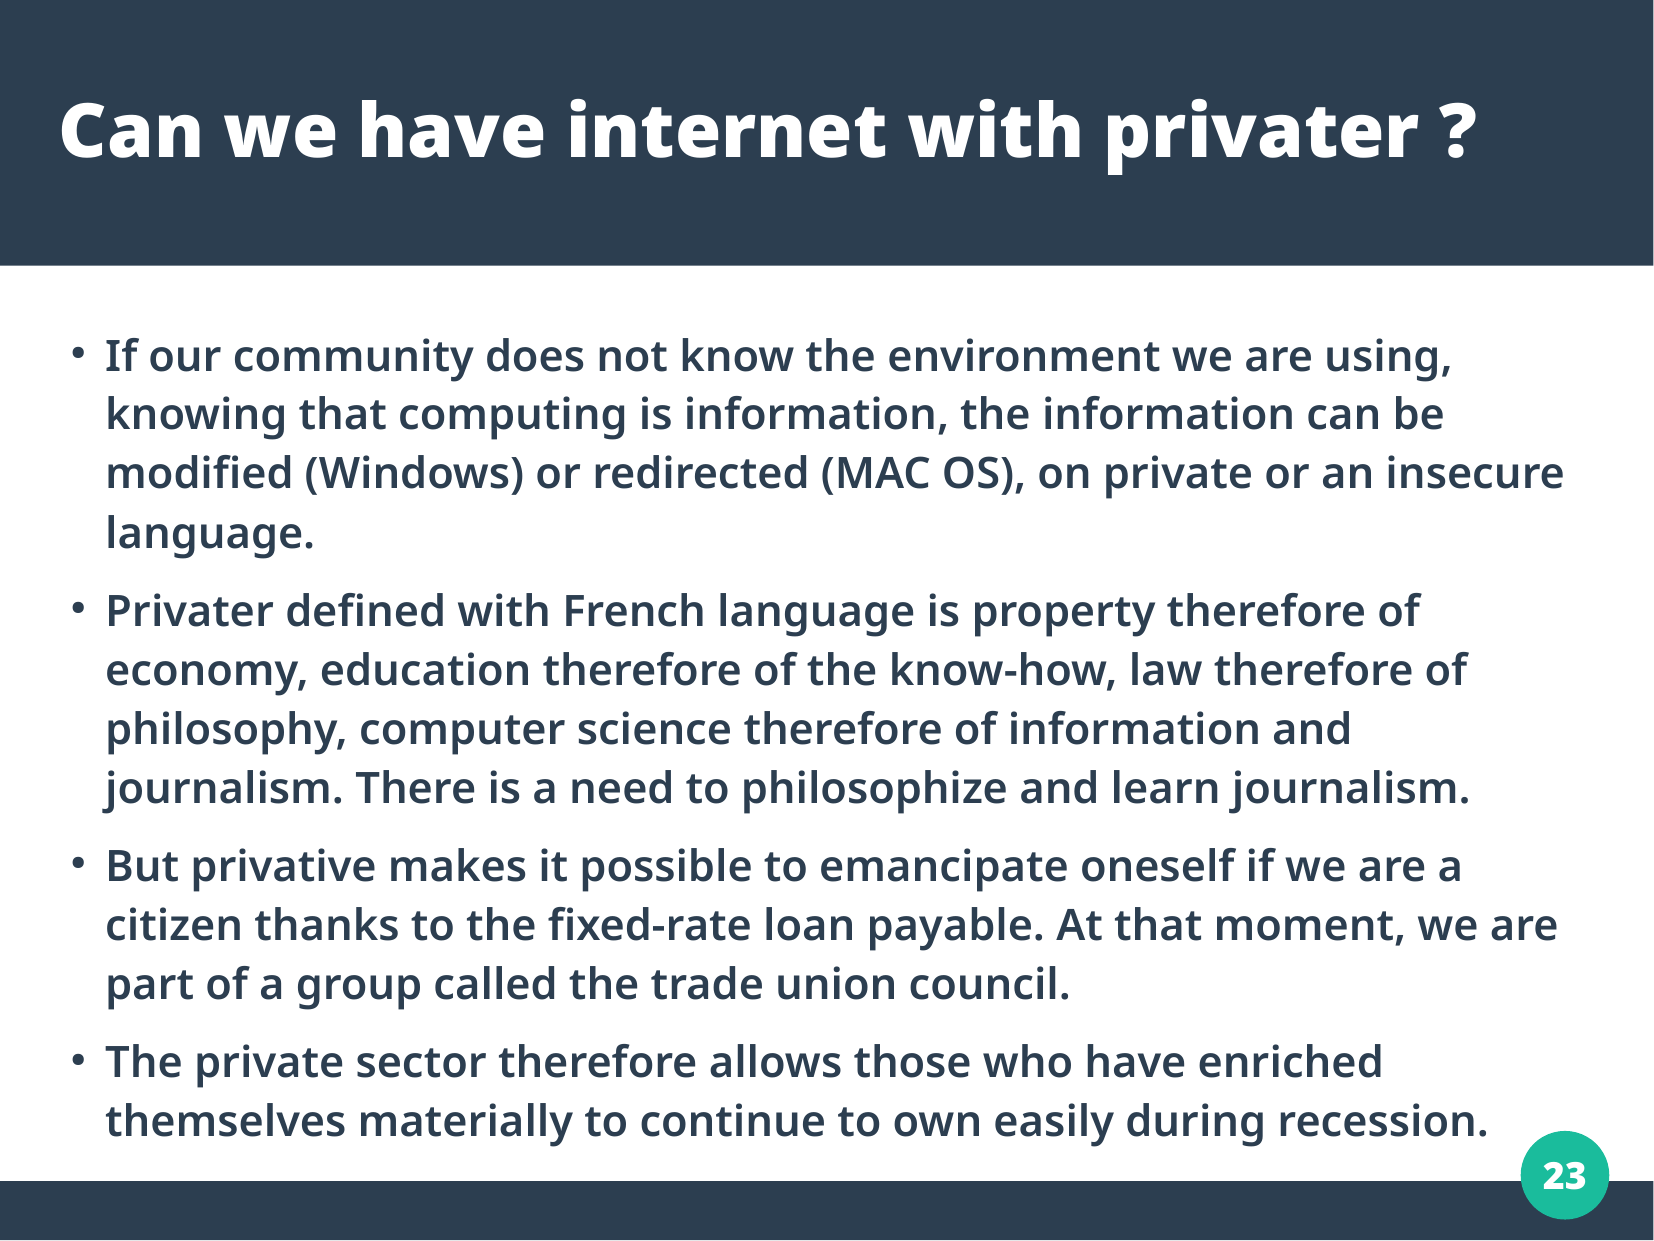

# Can we have internet with privater ?
If our community does not know the environment we are using, knowing that computing is information, the information can be modified (Windows) or redirected (MAC OS), on private or an insecure language.
Privater defined with French language is property therefore of economy, education therefore of the know-how, law therefore of philosophy, computer science therefore of information and journalism. There is a need to philosophize and learn journalism.
But privative makes it possible to emancipate oneself if we are a citizen thanks to the fixed-rate loan payable. At that moment, we are part of a group called the trade union council.
The private sector therefore allows those who have enriched themselves materially to continue to own easily during recession.
23